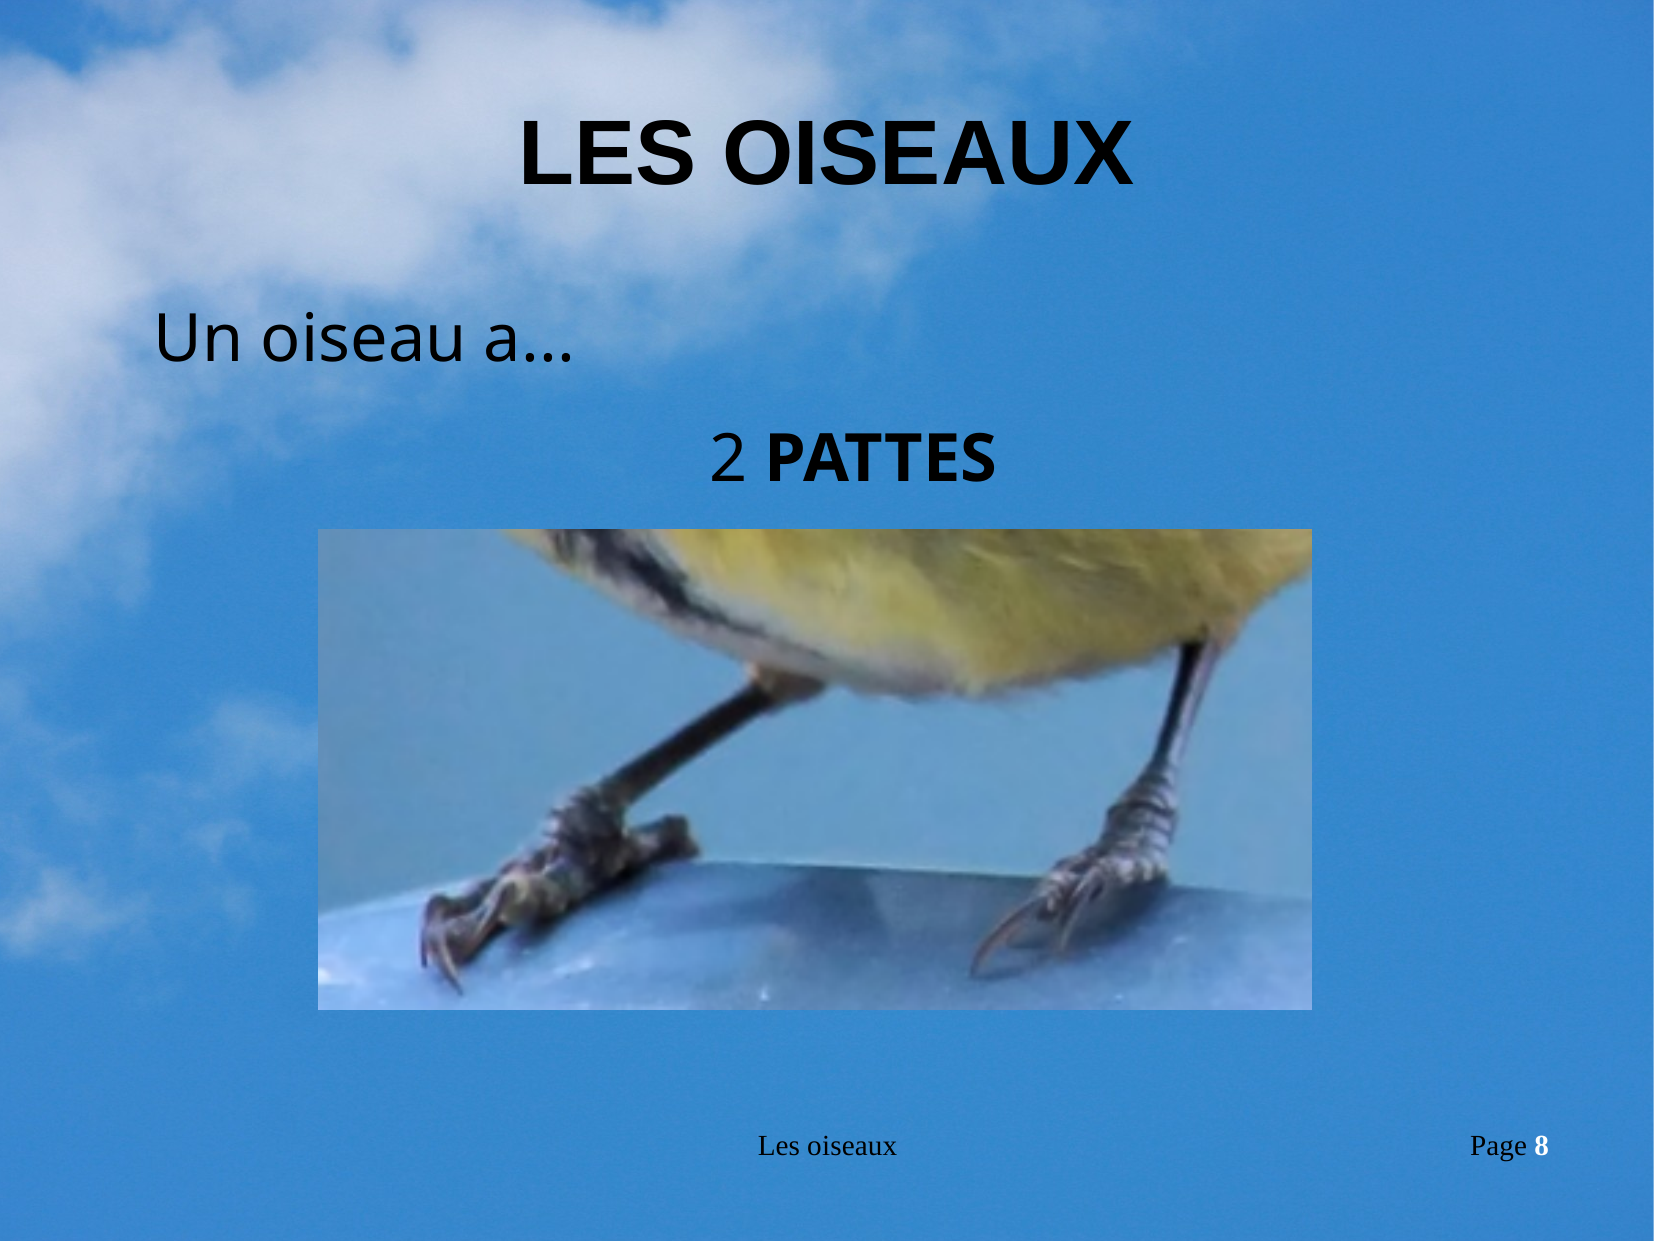

LES OISEAUX
# Un oiseau a...
2 PATTES
8